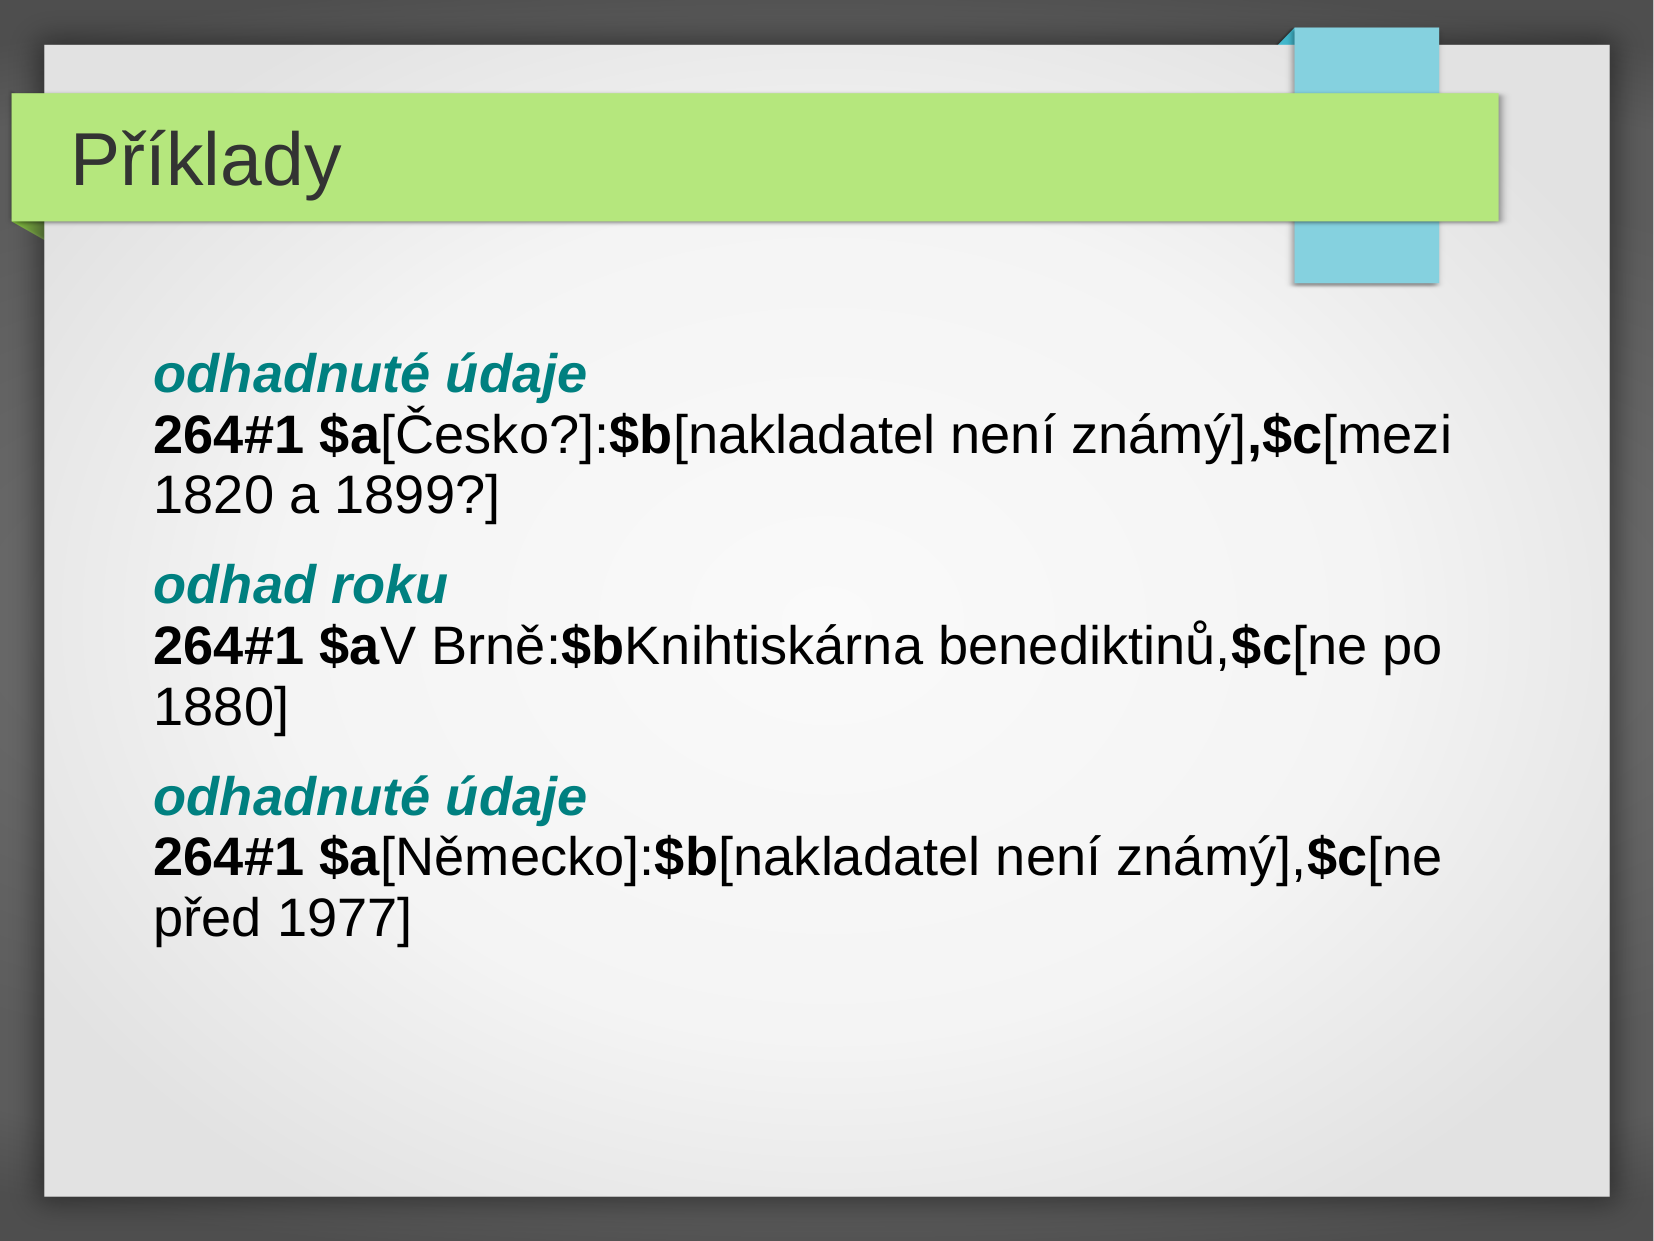

# Příklady
odhadnuté údaje
264#1 $a[Česko?]:$b[nakladatel není známý],$c[mezi 1820 a 1899?]
odhad roku
264#1 $aV Brně:$bKnihtiskárna benediktinů,$c[ne po 1880]
odhadnuté údaje
264#1 $a[Německo]:$b[nakladatel není známý],$c[ne před 1977]